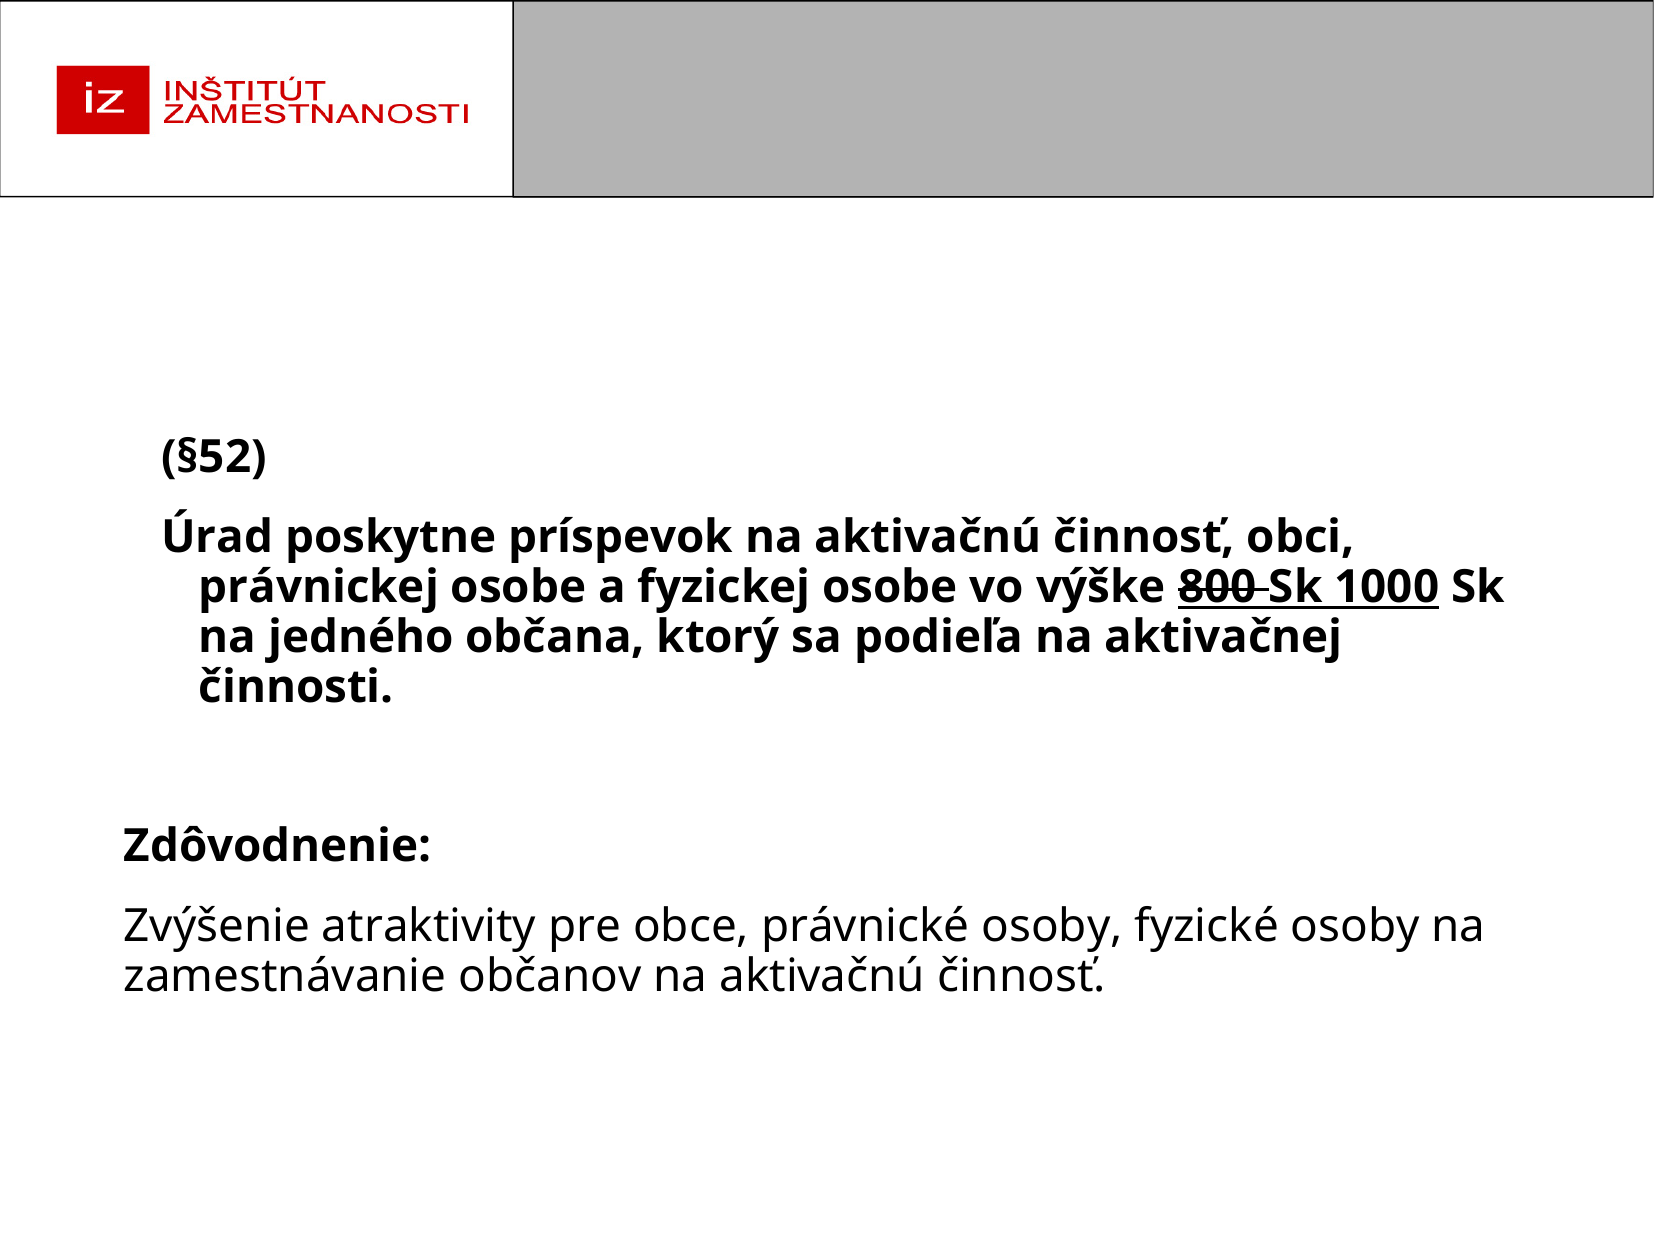

# (§52)
Úrad poskytne príspevok na aktivačnú činnosť, obci, právnickej osobe a fyzickej osobe vo výške 800 Sk 1000 Sk na jedného občana, ktorý sa podieľa na aktivačnej činnosti.
Zdôvodnenie:
Zvýšenie atraktivity pre obce, právnické osoby, fyzické osoby na zamestnávanie občanov na aktivačnú činnosť.